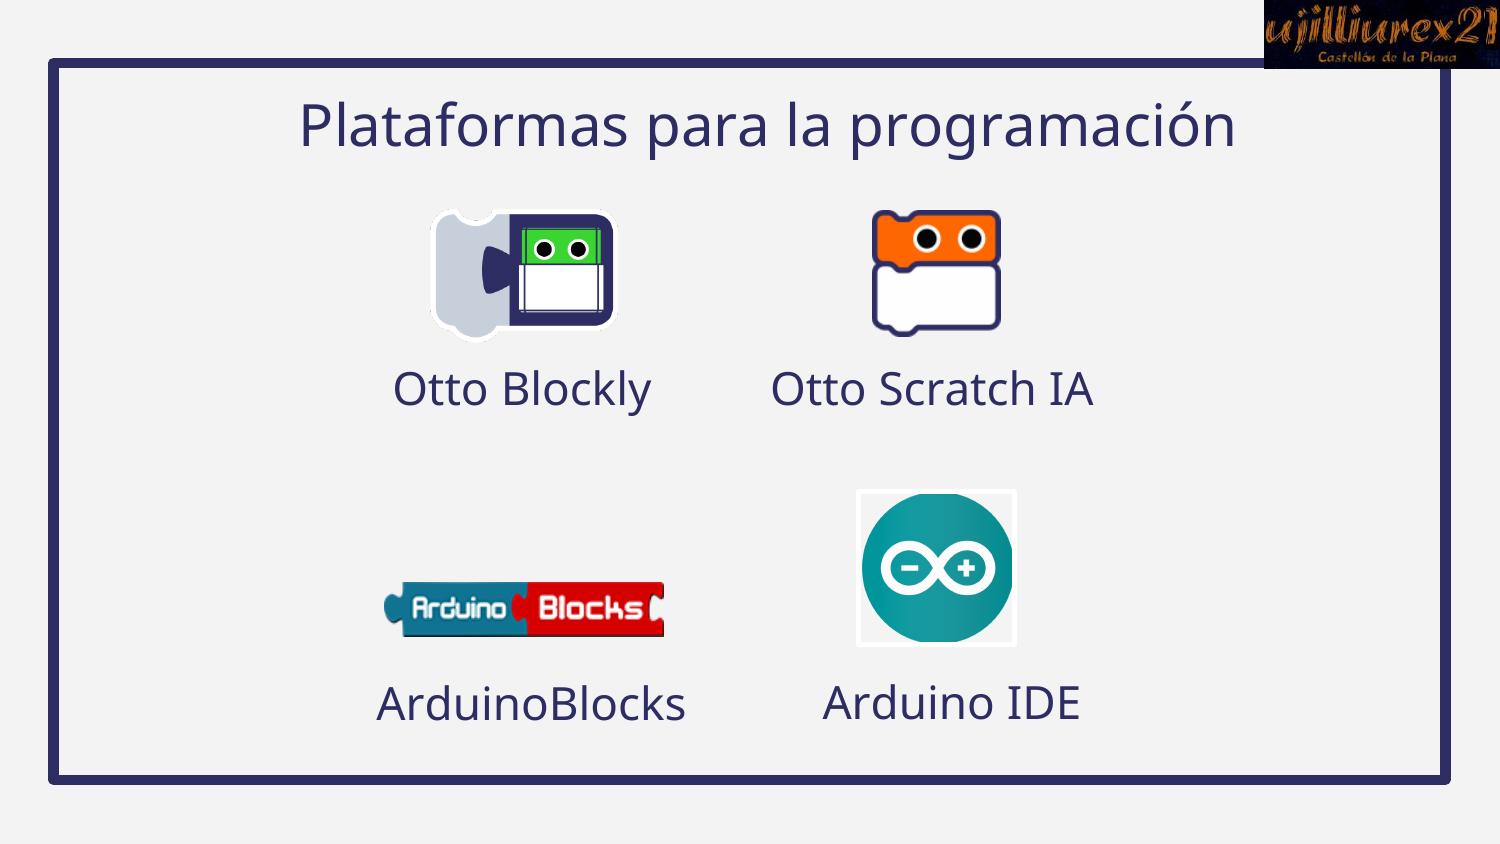

# Plataformas para la programación
Otto Blockly
Otto Scratch IA
Arduino IDE
ArduinoBlocks